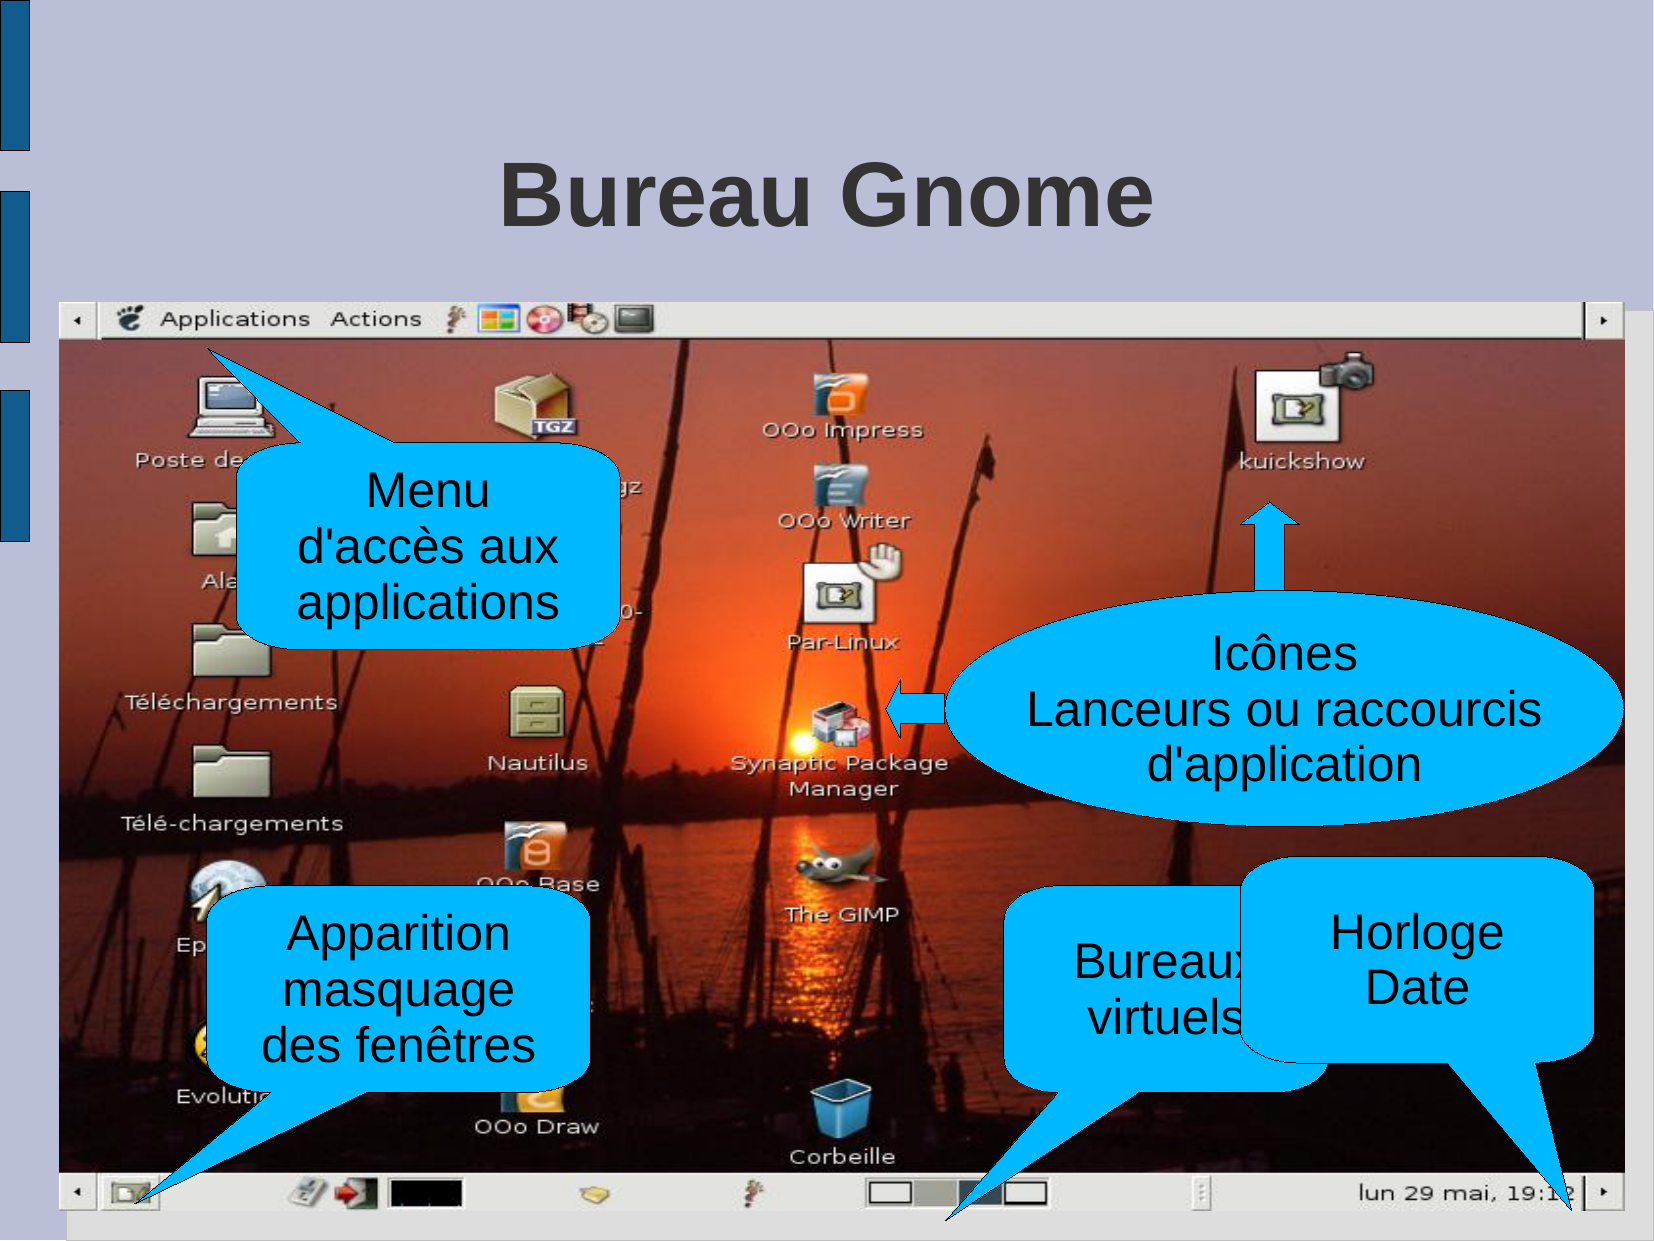

# Bureau Gnome
Menu
d'accès aux
applications
Icônes
Lanceurs ou raccourcis
d'application
Horloge
Date
Apparition
masquage
des fenêtres
Bureaux
virtuels